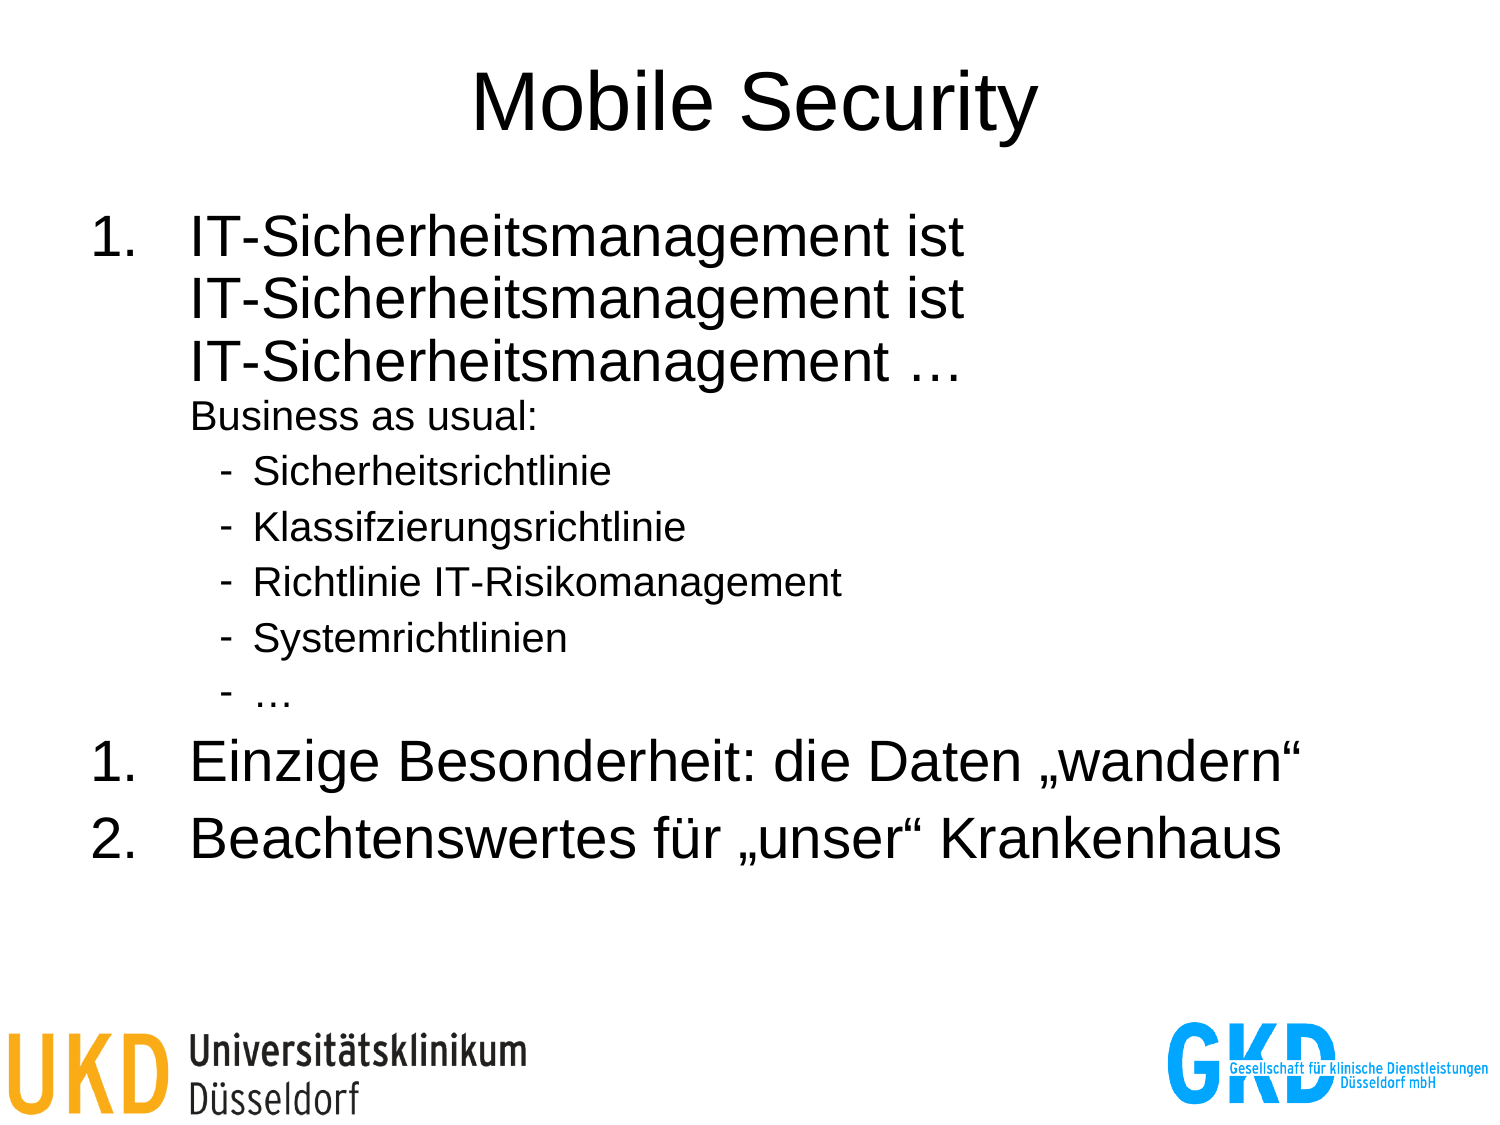

# Mobile Security
IT-Sicherheitsmanagement ist
IT-Sicherheitsmanagement ist
IT-Sicherheitsmanagement …
Business as usual:
Sicherheitsrichtlinie
Klassifzierungsrichtlinie
Richtlinie IT-Risikomanagement
Systemrichtlinien
…
Einzige Besonderheit: die Daten „wandern“
Beachtenswertes für „unser“ Krankenhaus